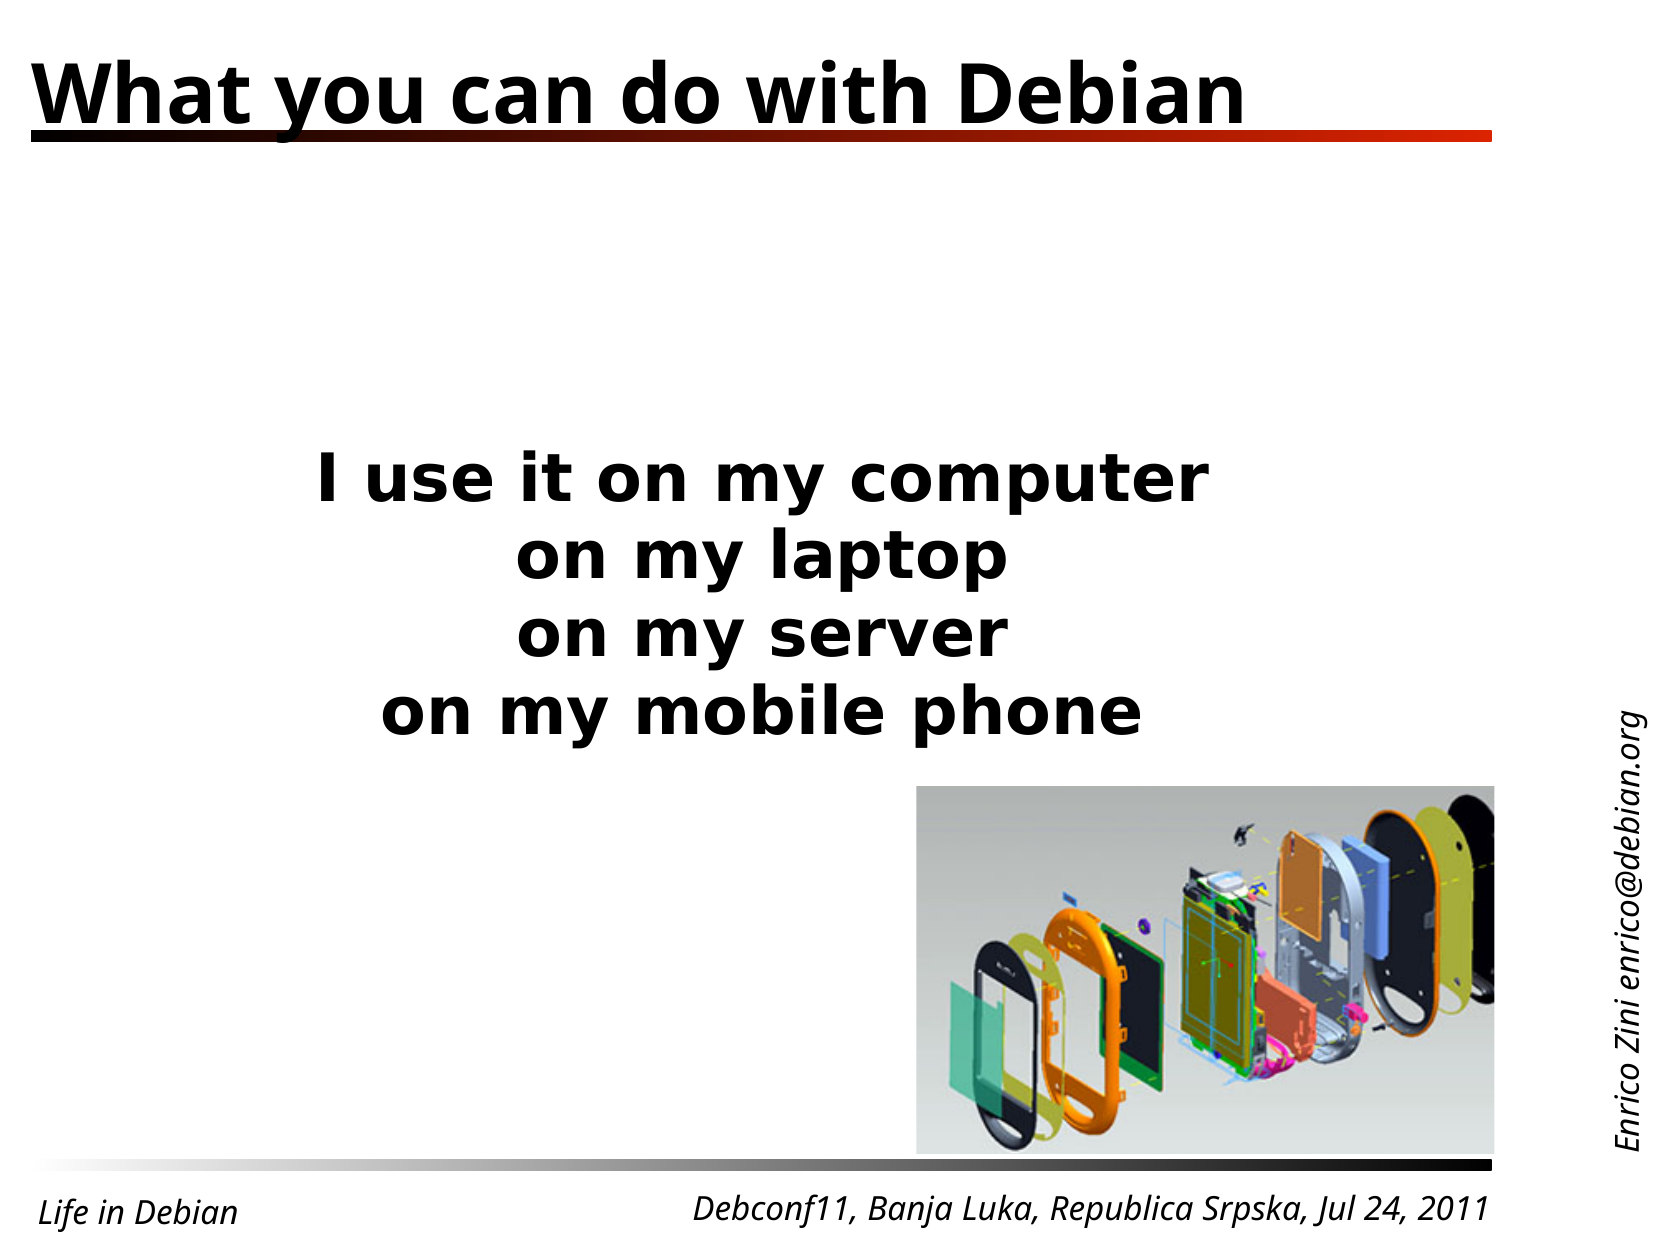

What you can do with Debian
I use it on my computer
on my laptop
on my server
on my mobile phone